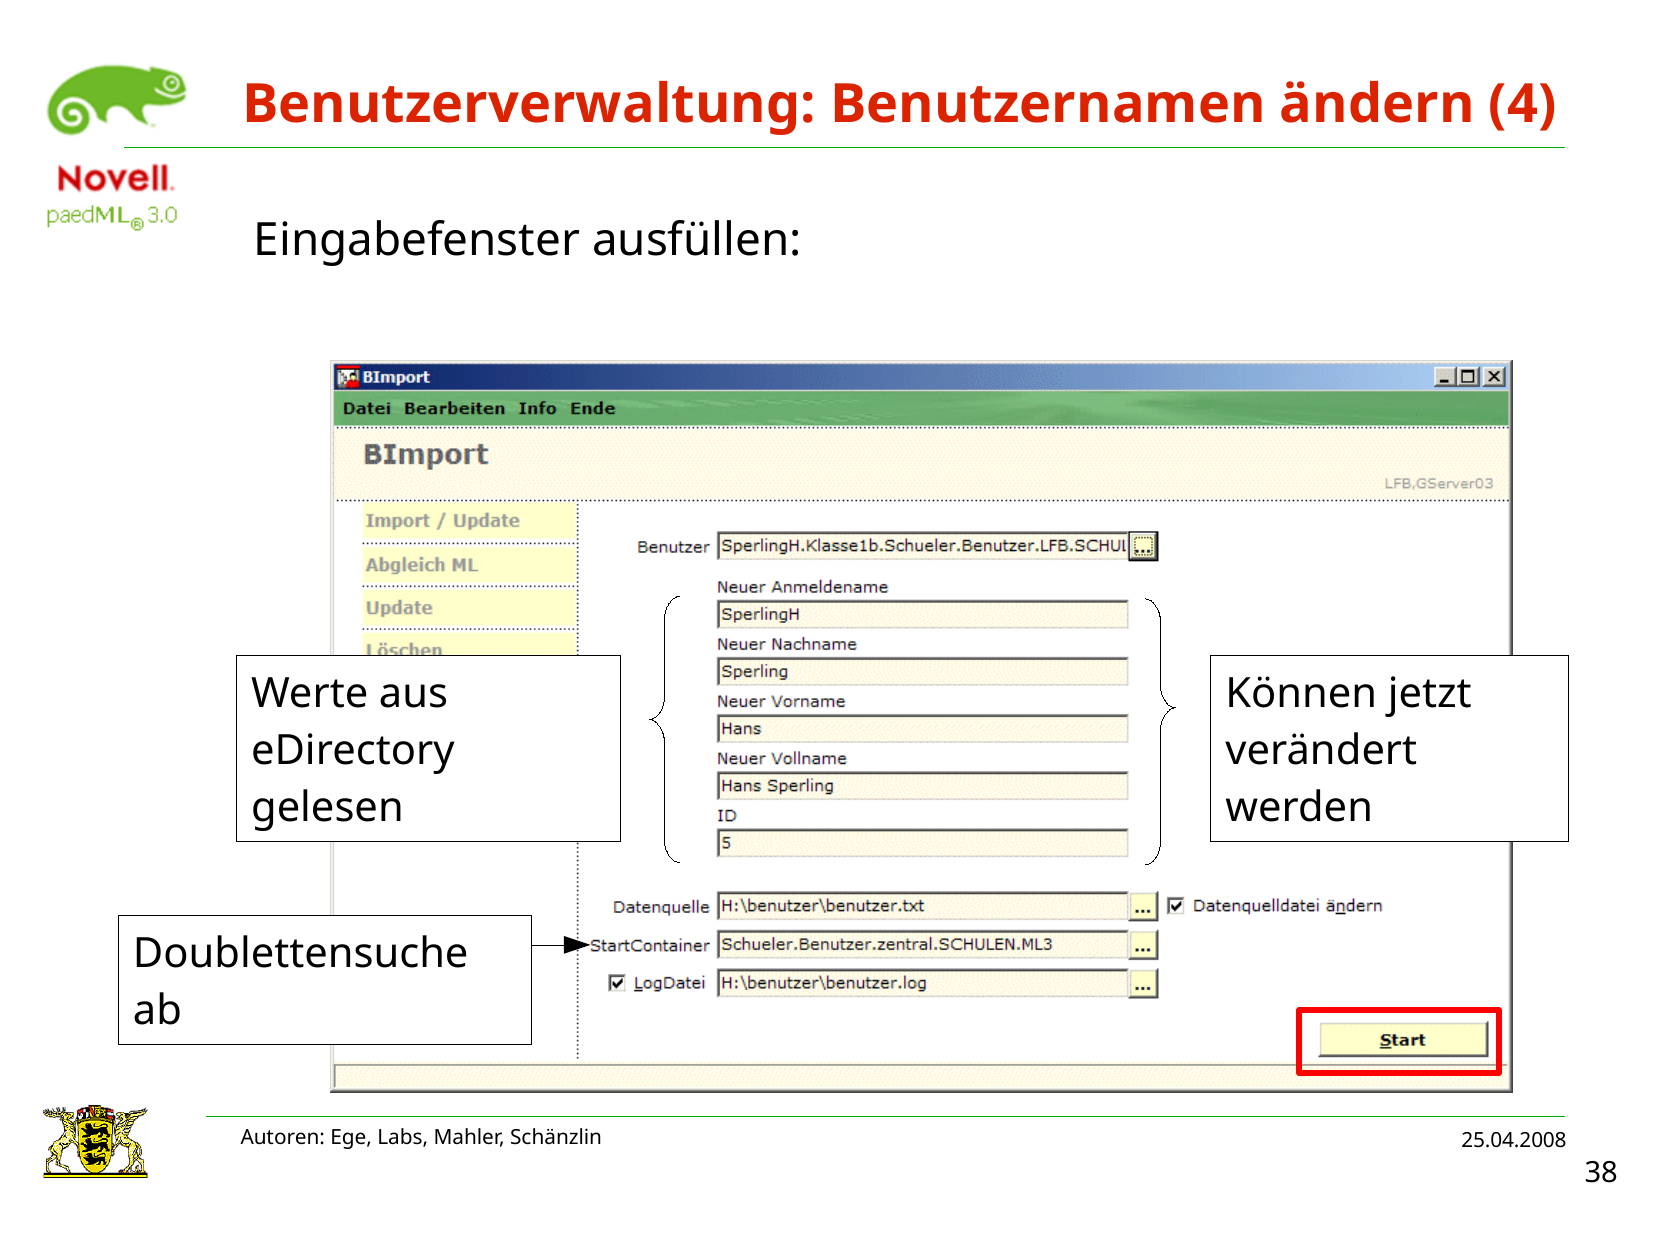

# Benutzerverwaltung: Benutzernamen ändern (4)
Eingabefenster ausfüllen:
Werte aus eDirectory gelesen
Können jetzt verändert werden
Doublettensuche ab
Autoren: Ege, Labs, Mahler, Schänzlin
25.04.2008
38